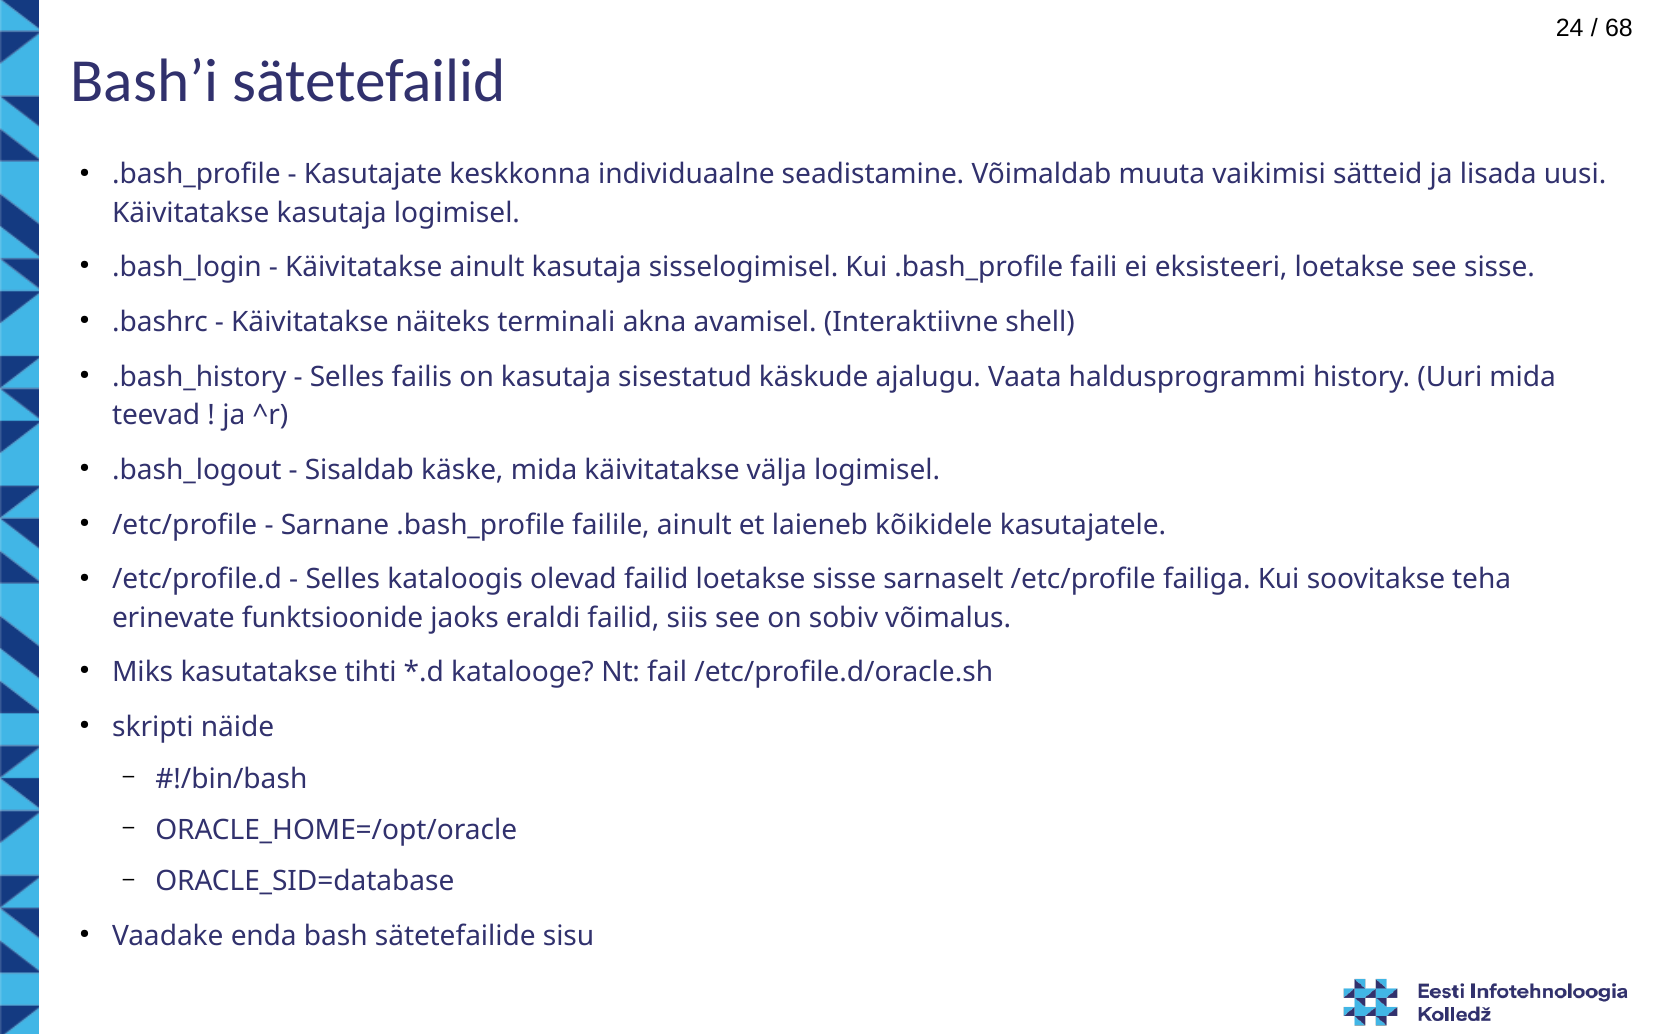

# Bash’i sätetefailid
.bash_profile - Kasutajate keskkonna individuaalne seadistamine. Võimaldab muuta vaikimisi sätteid ja lisada uusi. Käivitatakse kasutaja logimisel.
.bash_login - Käivitatakse ainult kasutaja sisselogimisel. Kui .bash_profile faili ei eksisteeri, loetakse see sisse.
.bashrc - Käivitatakse näiteks terminali akna avamisel. (Interaktiivne shell)
.bash_history - Selles failis on kasutaja sisestatud käskude ajalugu. Vaata haldusprogrammi history. (Uuri mida teevad ! ja ^r)
.bash_logout - Sisaldab käske, mida käivitatakse välja logimisel.
/etc/profile - Sarnane .bash_profile failile, ainult et laieneb kõikidele kasutajatele.
/etc/profile.d - Selles kataloogis olevad failid loetakse sisse sarnaselt /etc/profile failiga. Kui soovitakse teha erinevate funktsioonide jaoks eraldi failid, siis see on sobiv võimalus.
Miks kasutatakse tihti *.d katalooge? Nt: fail /etc/profile.d/oracle.sh
skripti näide
#!/bin/bash
ORACLE_HOME=/opt/oracle
ORACLE_SID=database
Vaadake enda bash sätetefailide sisu